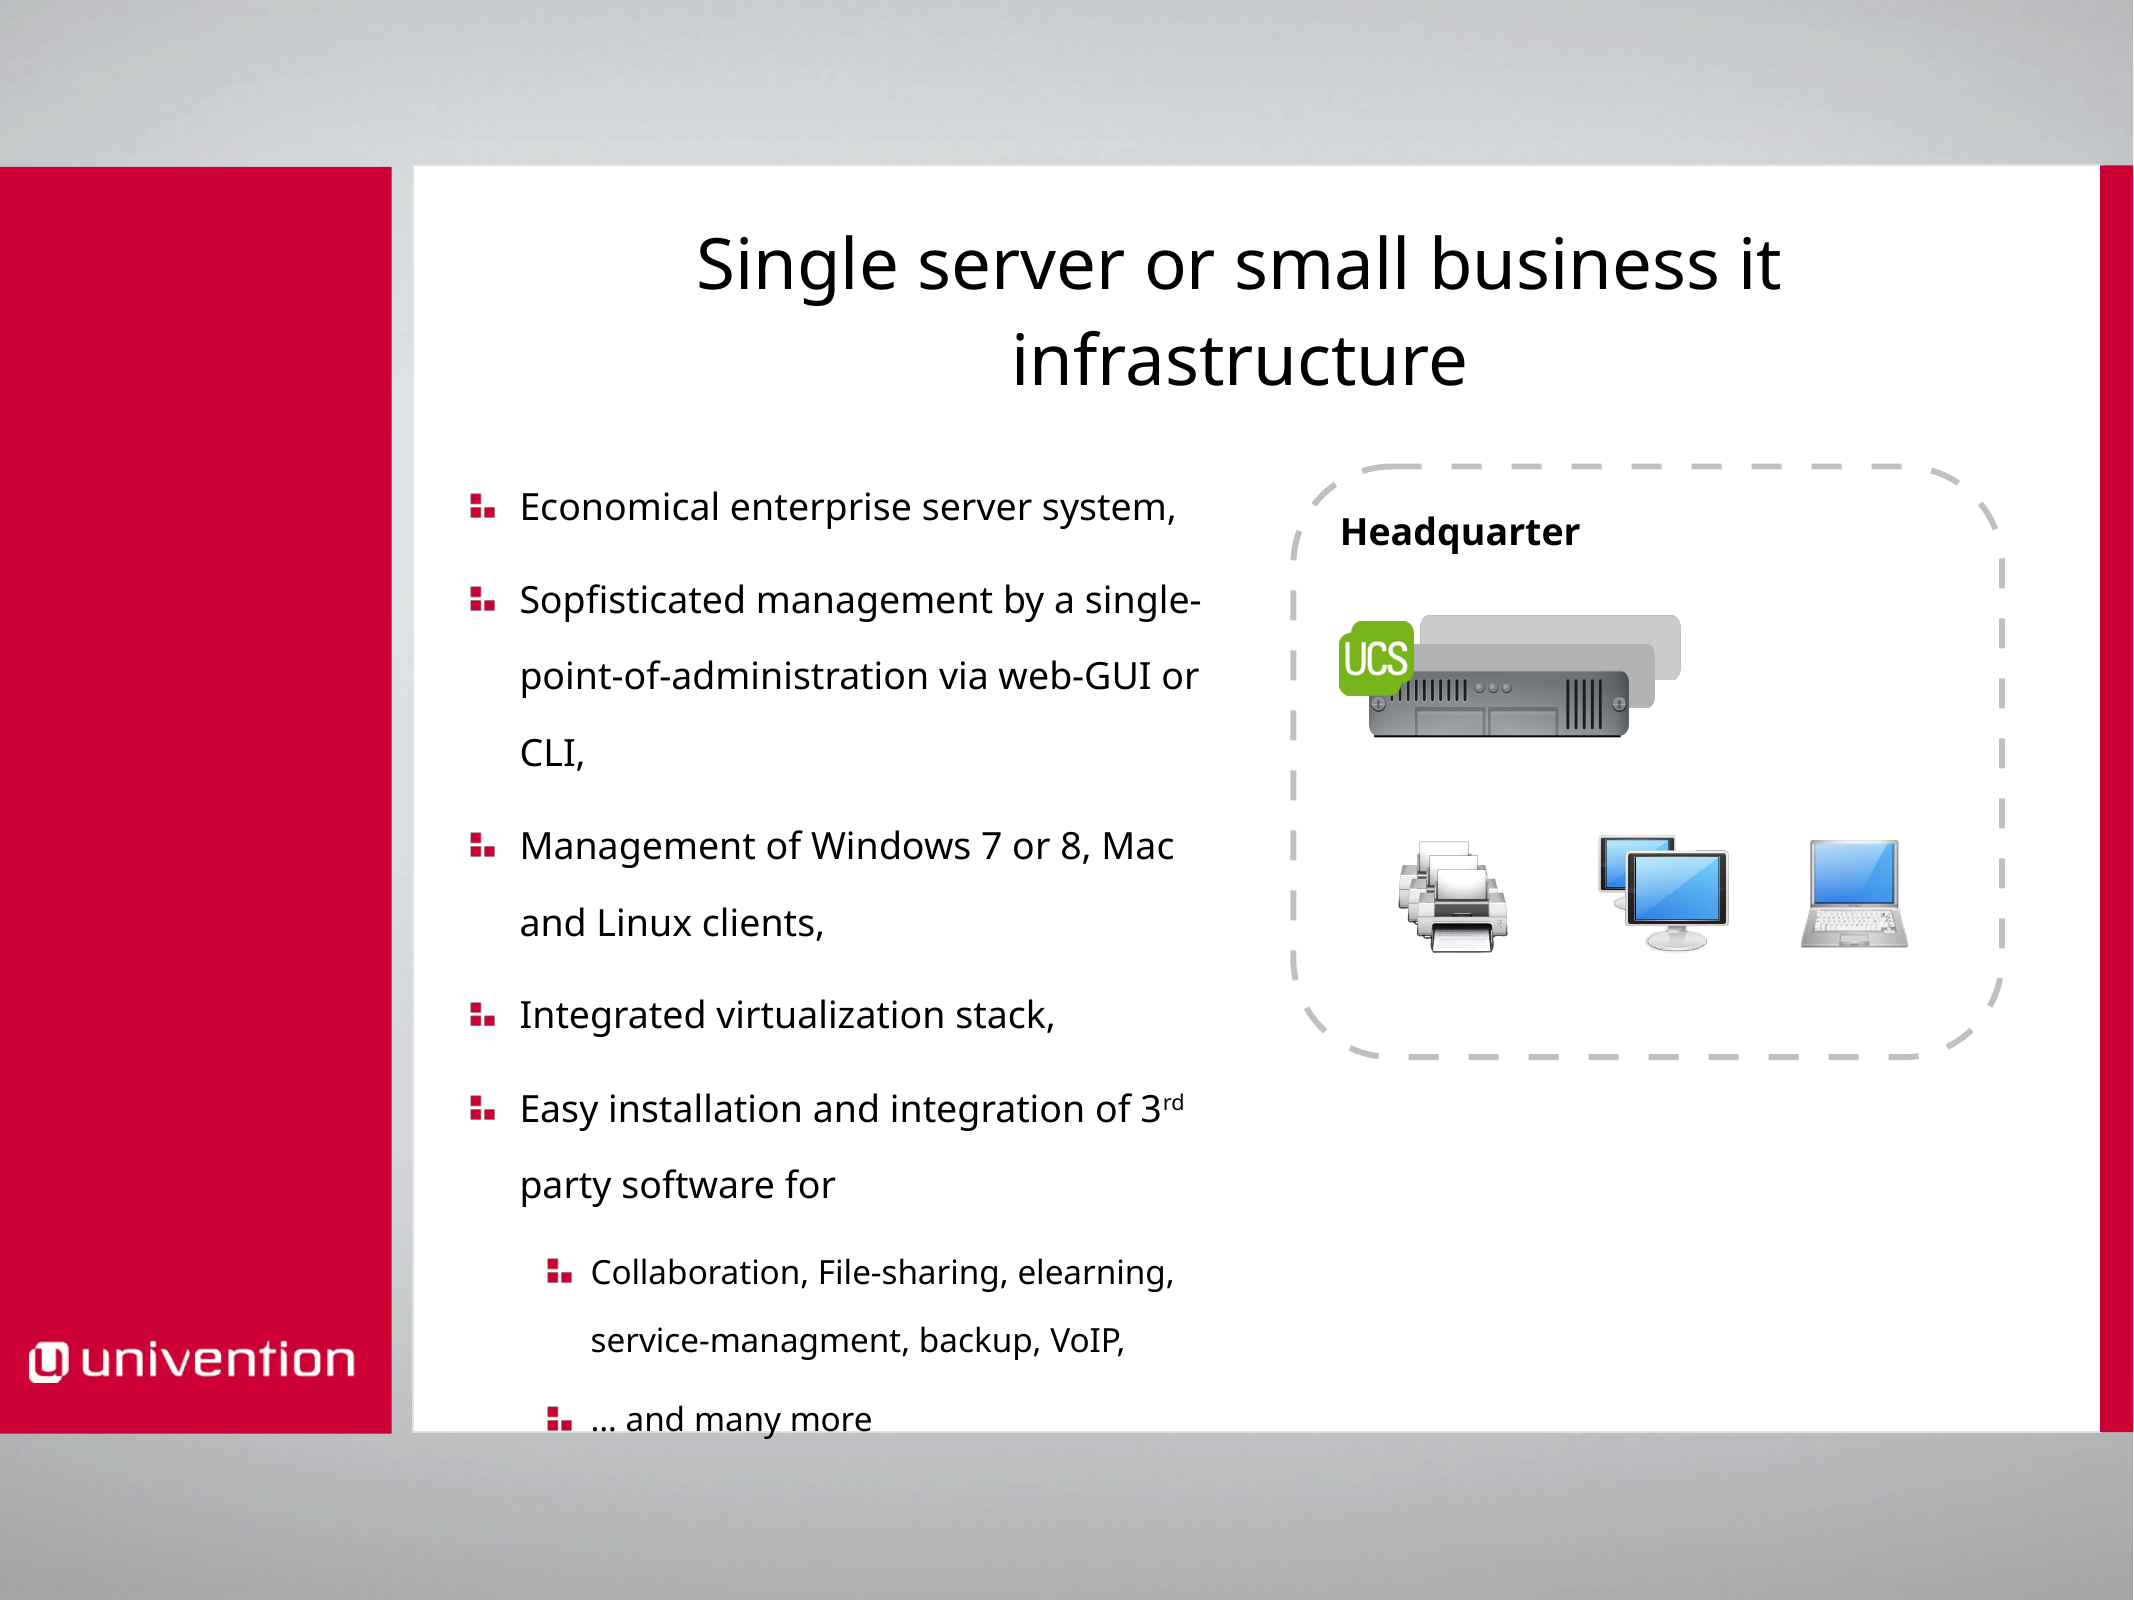

# Single server or small business it infrastructure
Economical enterprise server system,
Sopfisticated management by a single-point-of-administration via web-GUI or CLI,
Management of Windows 7 or 8, Mac and Linux clients,
Integrated virtualization stack,
Easy installation and integration of 3rd party software for
Collaboration, File-sharing, elearning, service-managment, backup, VoIP,
… and many more
Headquarter